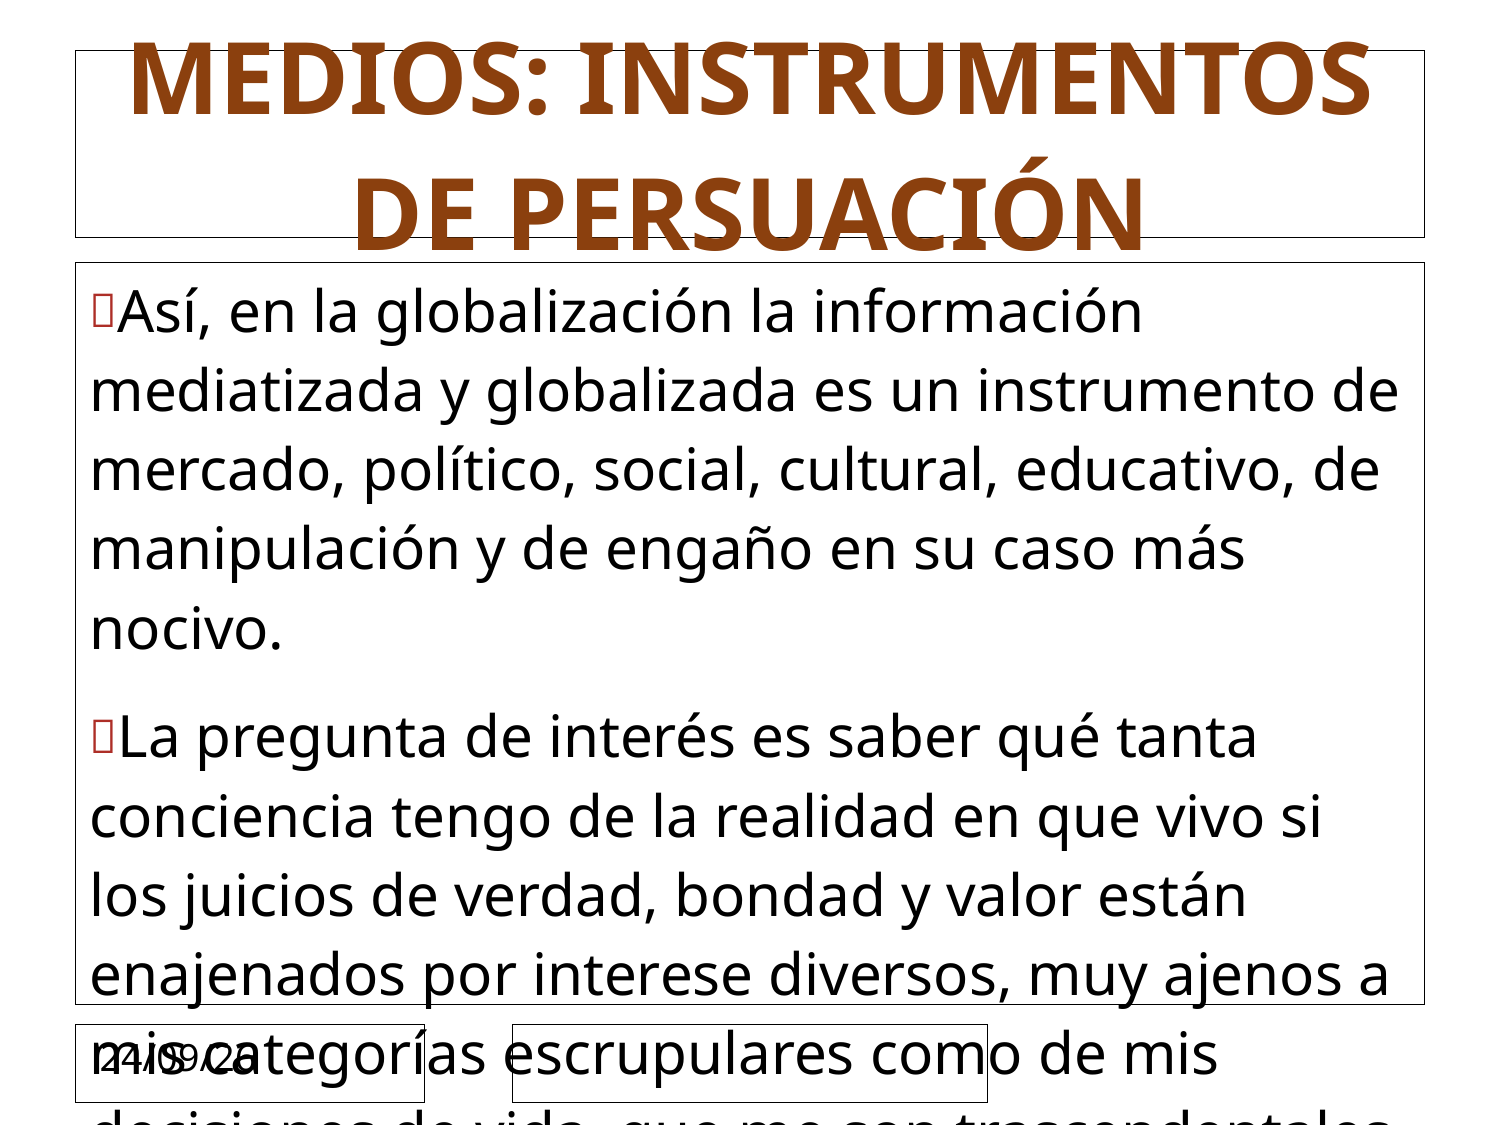

# MEDIOS: INSTRUMENTOS DE PERSUACIÓN
Así, en la globalización la información mediatizada y globalizada es un instrumento de mercado, político, social, cultural, educativo, de manipulación y de engaño en su caso más nocivo.
La pregunta de interés es saber qué tanta conciencia tengo de la realidad en que vivo si los juicios de verdad, bondad y valor están enajenados por interese diversos, muy ajenos a mis categorías escrupulares como de mis decisiones de vida, que me son trascendentales.